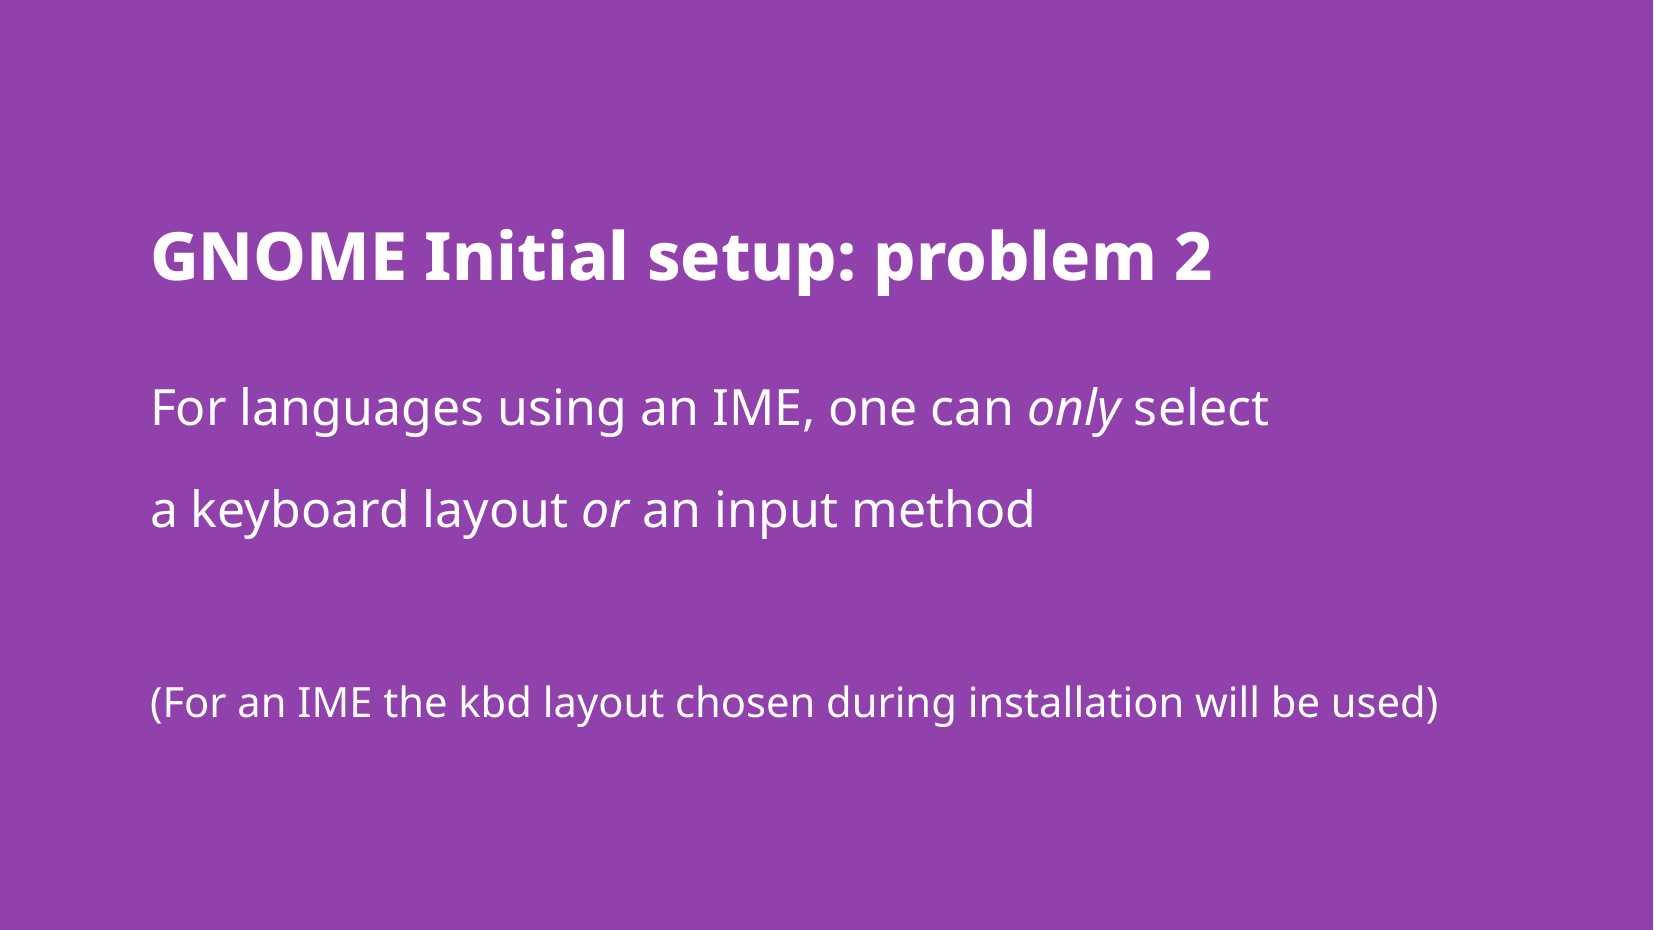

# GNOME Initial setup: problem 2
For languages using an IME, one can only select
a keyboard layout or an input method
(For an IME the kbd layout chosen during installation will be used)